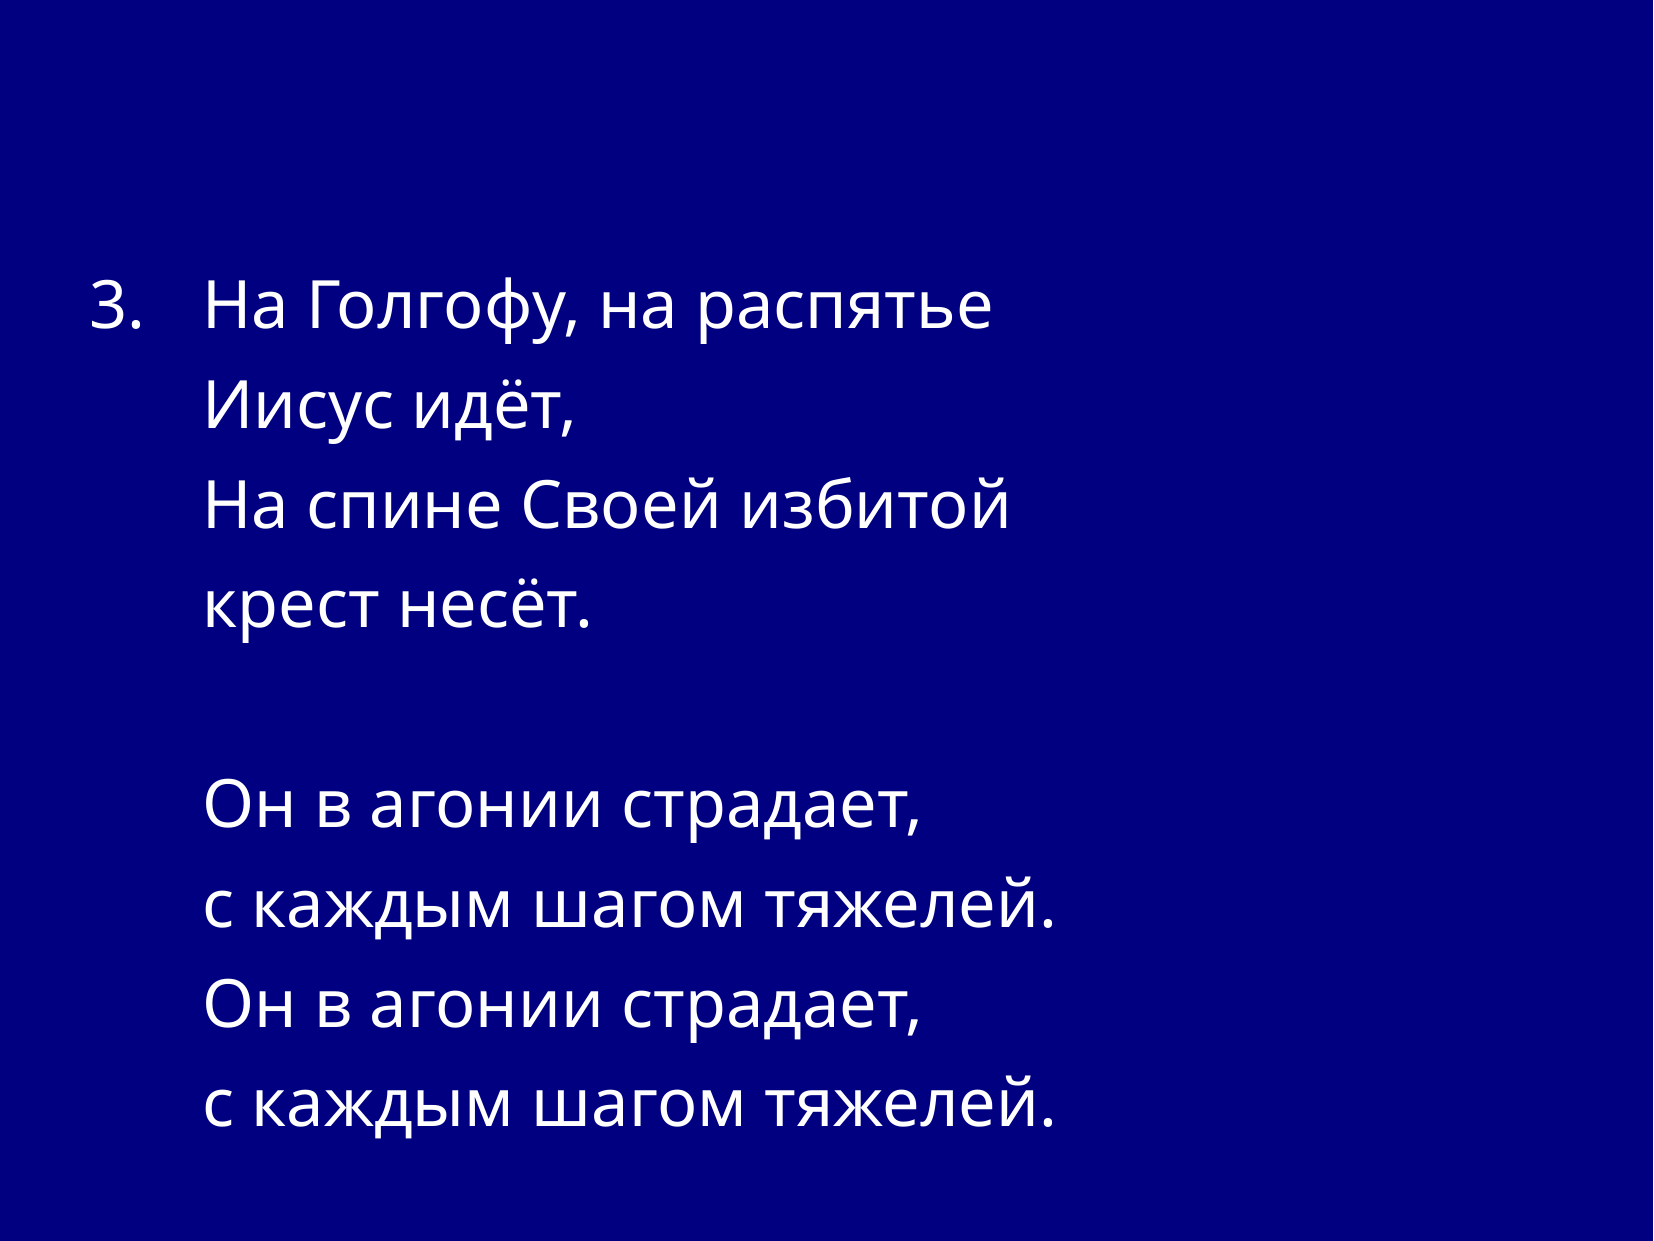

3.	На Голгофу, на распятье
	Иисус идёт,
	На спине Своей избитой
	крест несёт.
	Он в агонии страдает,
	с каждым шагом тяжелей.
	Он в агонии страдает,
	с каждым шагом тяжелей.